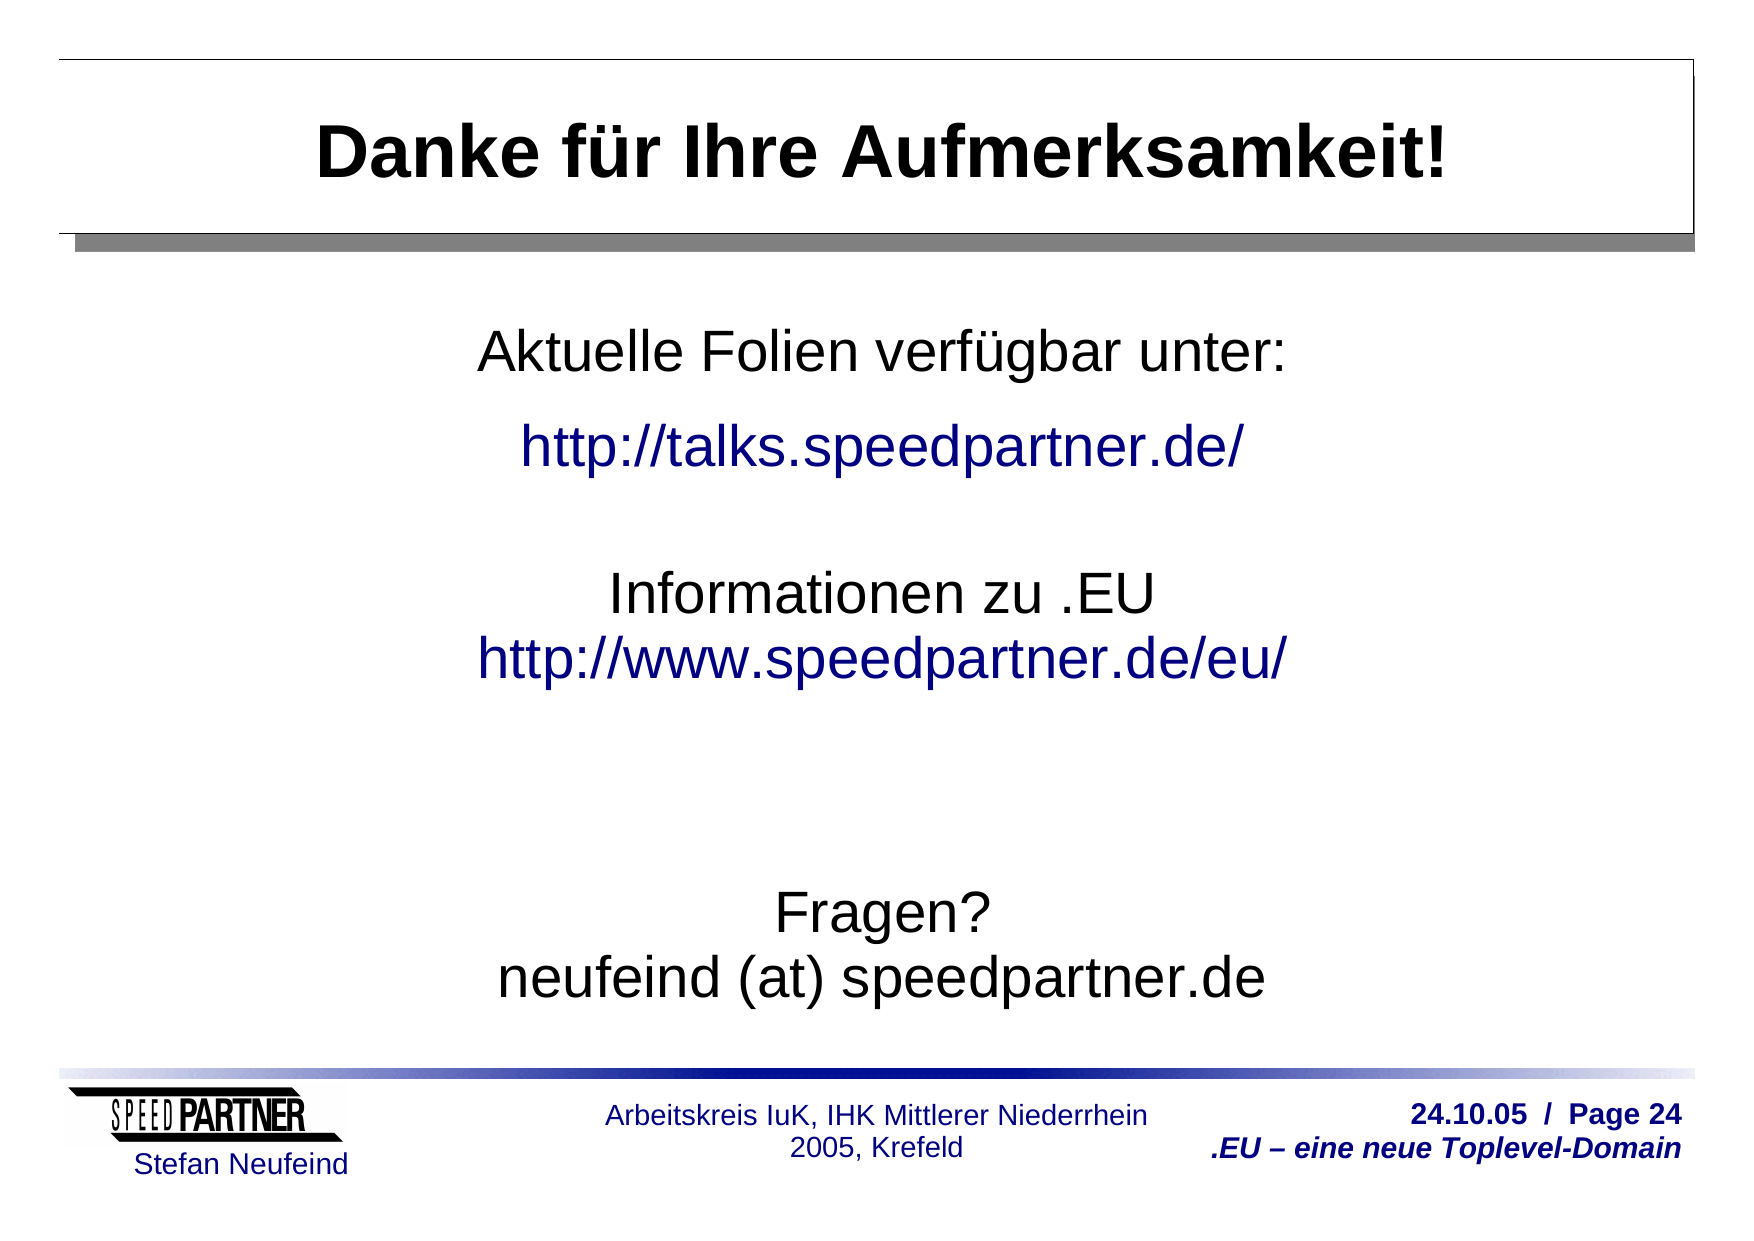

# Danke für Ihre Aufmerksamkeit!
Aktuelle Folien verfügbar unter:
http://talks.speedpartner.de/
Informationen zu .EU
http://www.speedpartner.de/eu/
Fragen?
neufeind (at) speedpartner.de